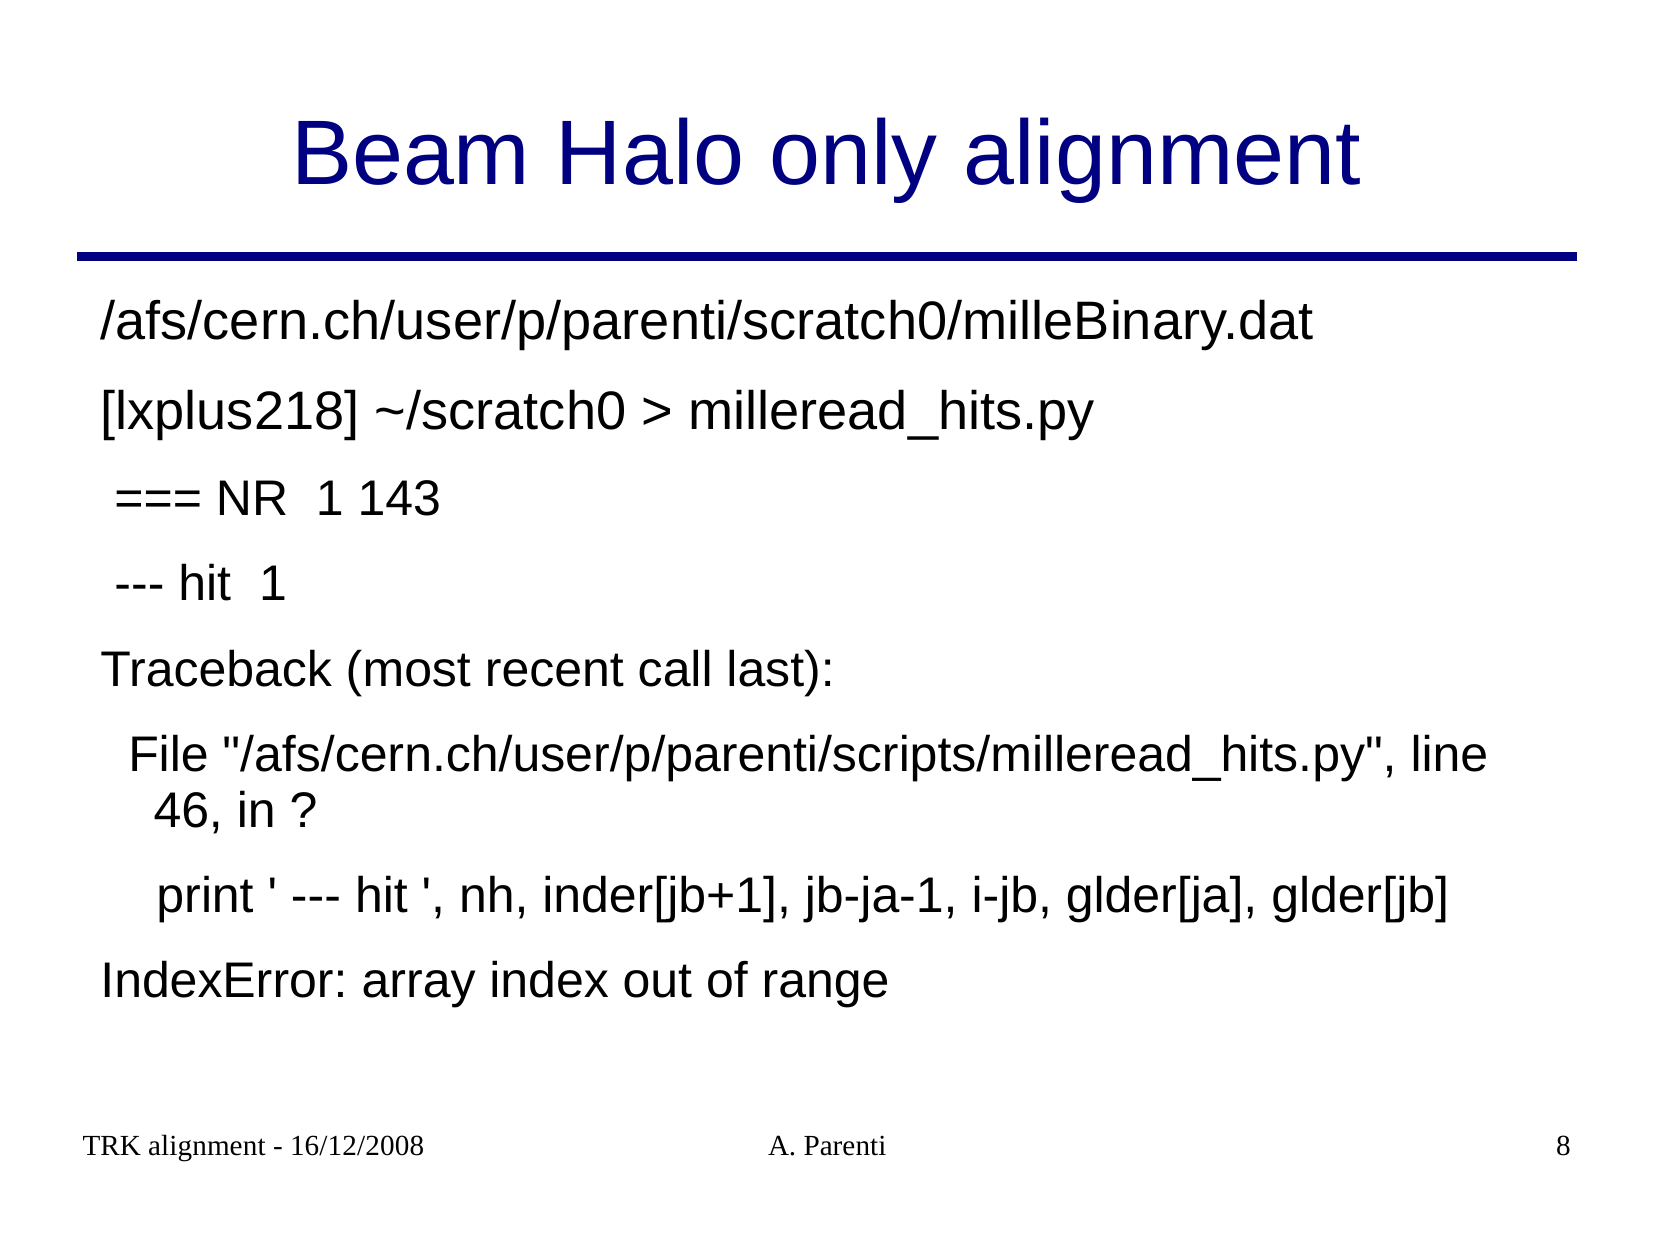

# Beam Halo only alignment
/afs/cern.ch/user/p/parenti/scratch0/milleBinary.dat
[lxplus218] ~/scratch0 > milleread_hits.py
 === NR 1 143
 --- hit 1
Traceback (most recent call last):
 File "/afs/cern.ch/user/p/parenti/scripts/milleread_hits.py", line 46, in ?
 print ' --- hit ', nh, inder[jb+1], jb-ja-1, i-jb, glder[ja], glder[jb]
IndexError: array index out of range
8